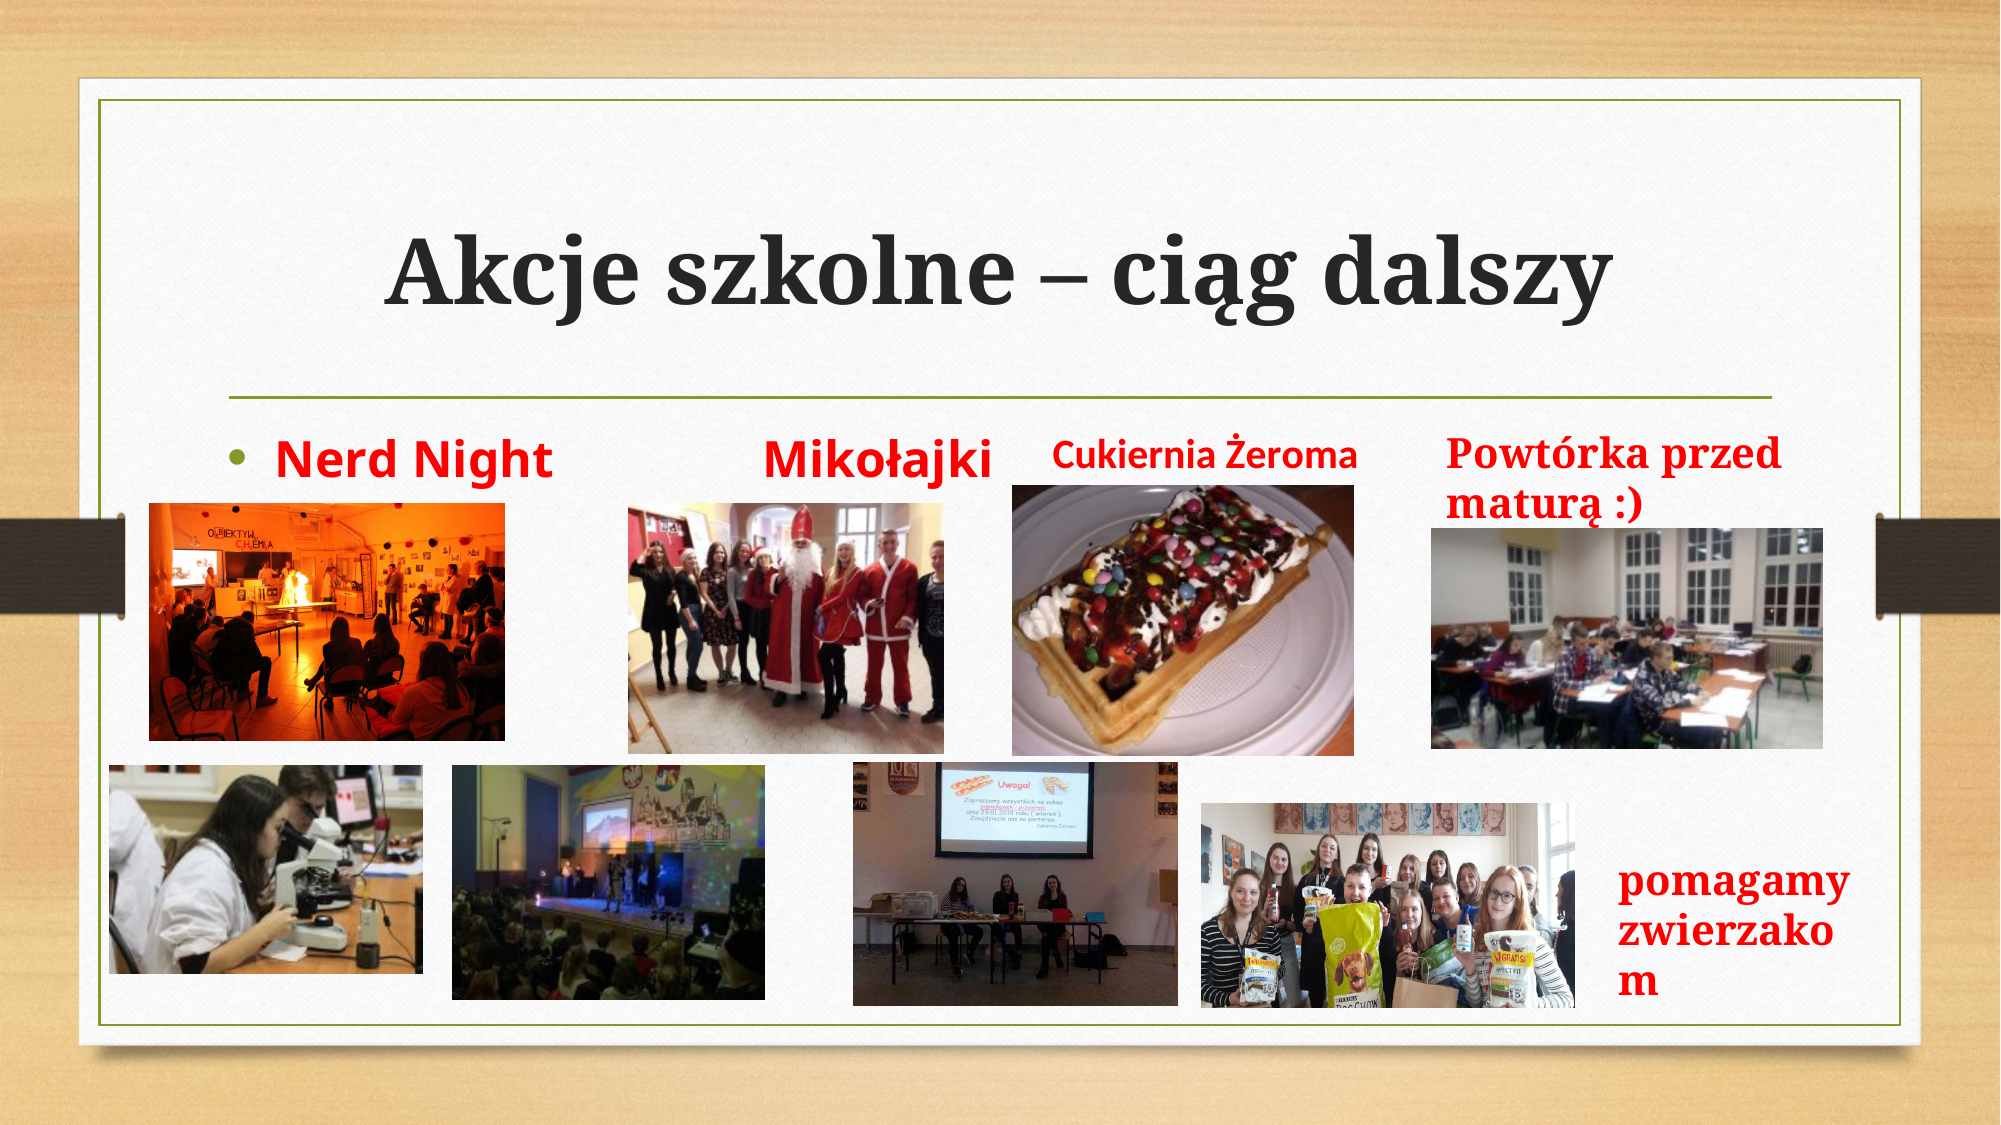

# Akcje szkolne – ciąg dalszy
Nerd Night Mikołajki
Cukiernia Żeroma
Powtórka przed maturą :)
pomagamy zwierzakom